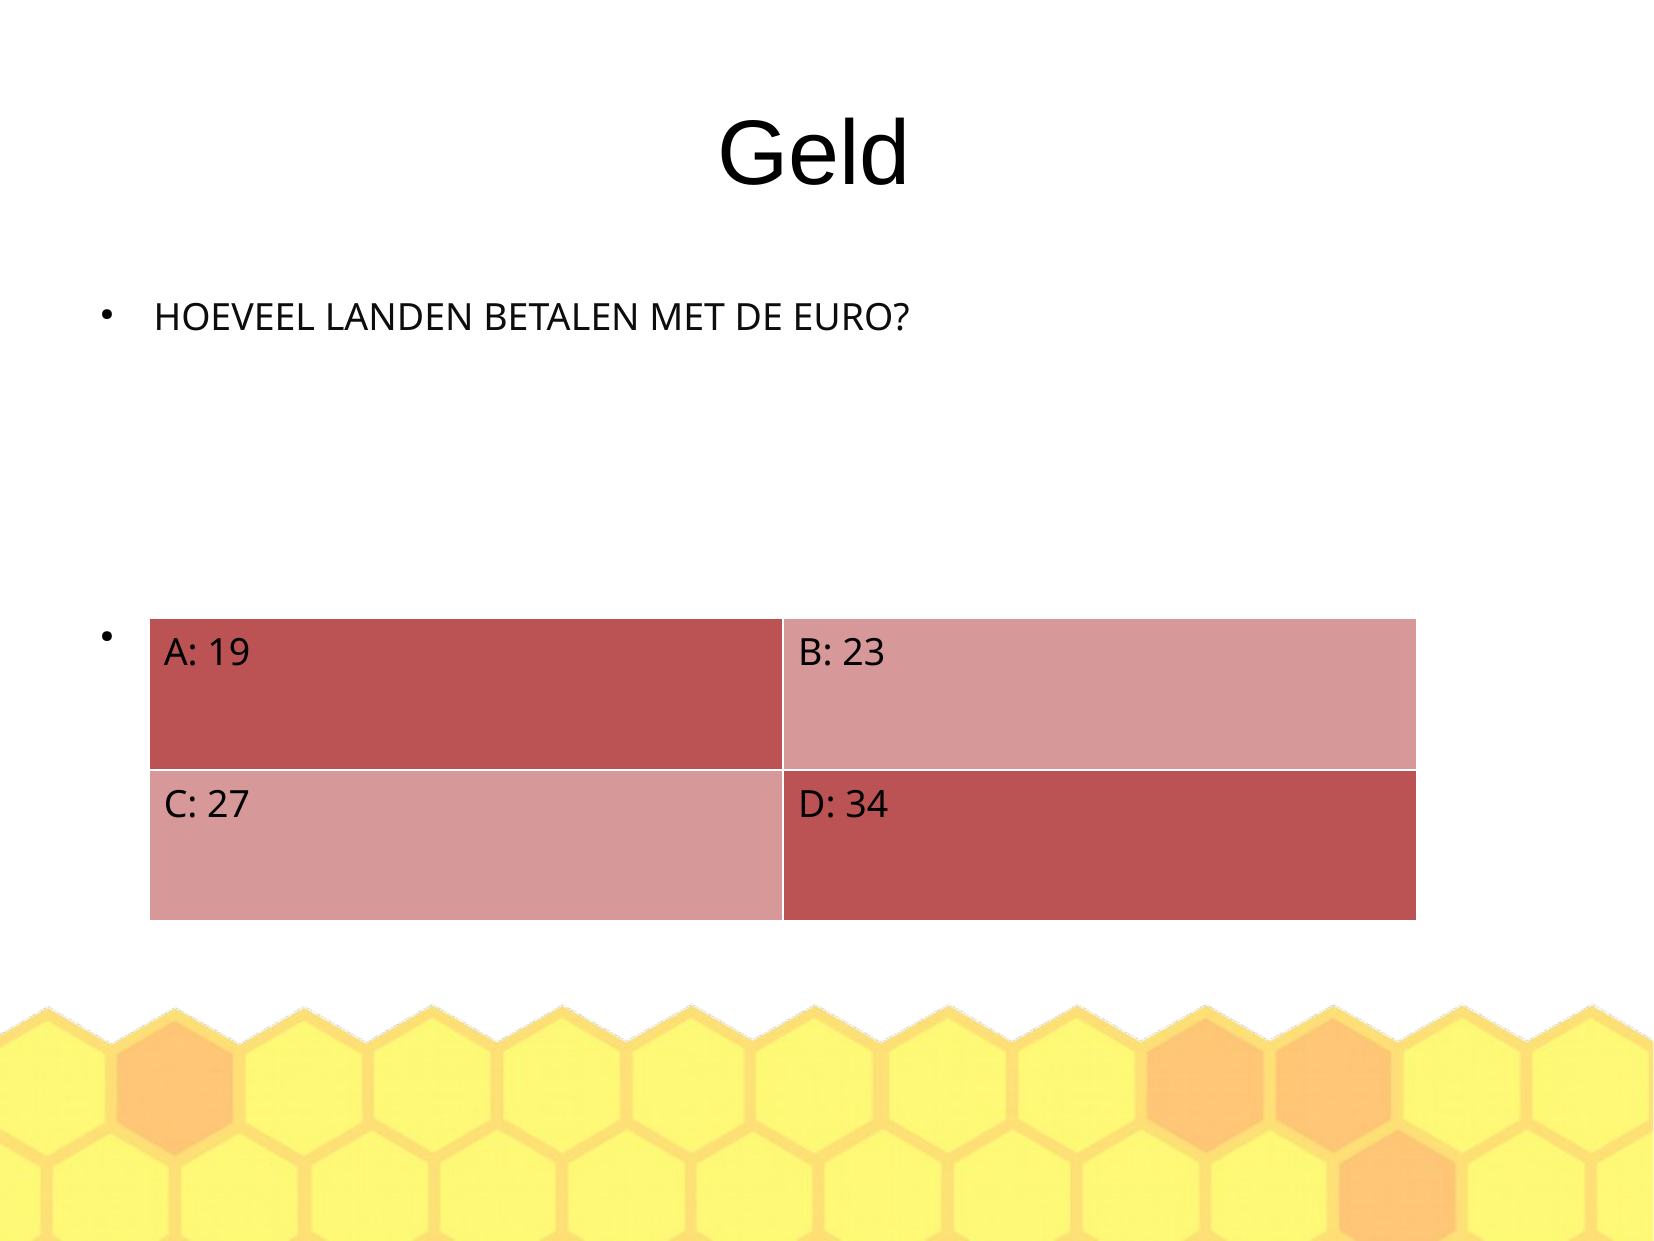

# Geld
Hoeveel landen betalen met de euro?
| A: 19 | B: 23 |
| --- | --- |
| C: 27 | D: 34 |